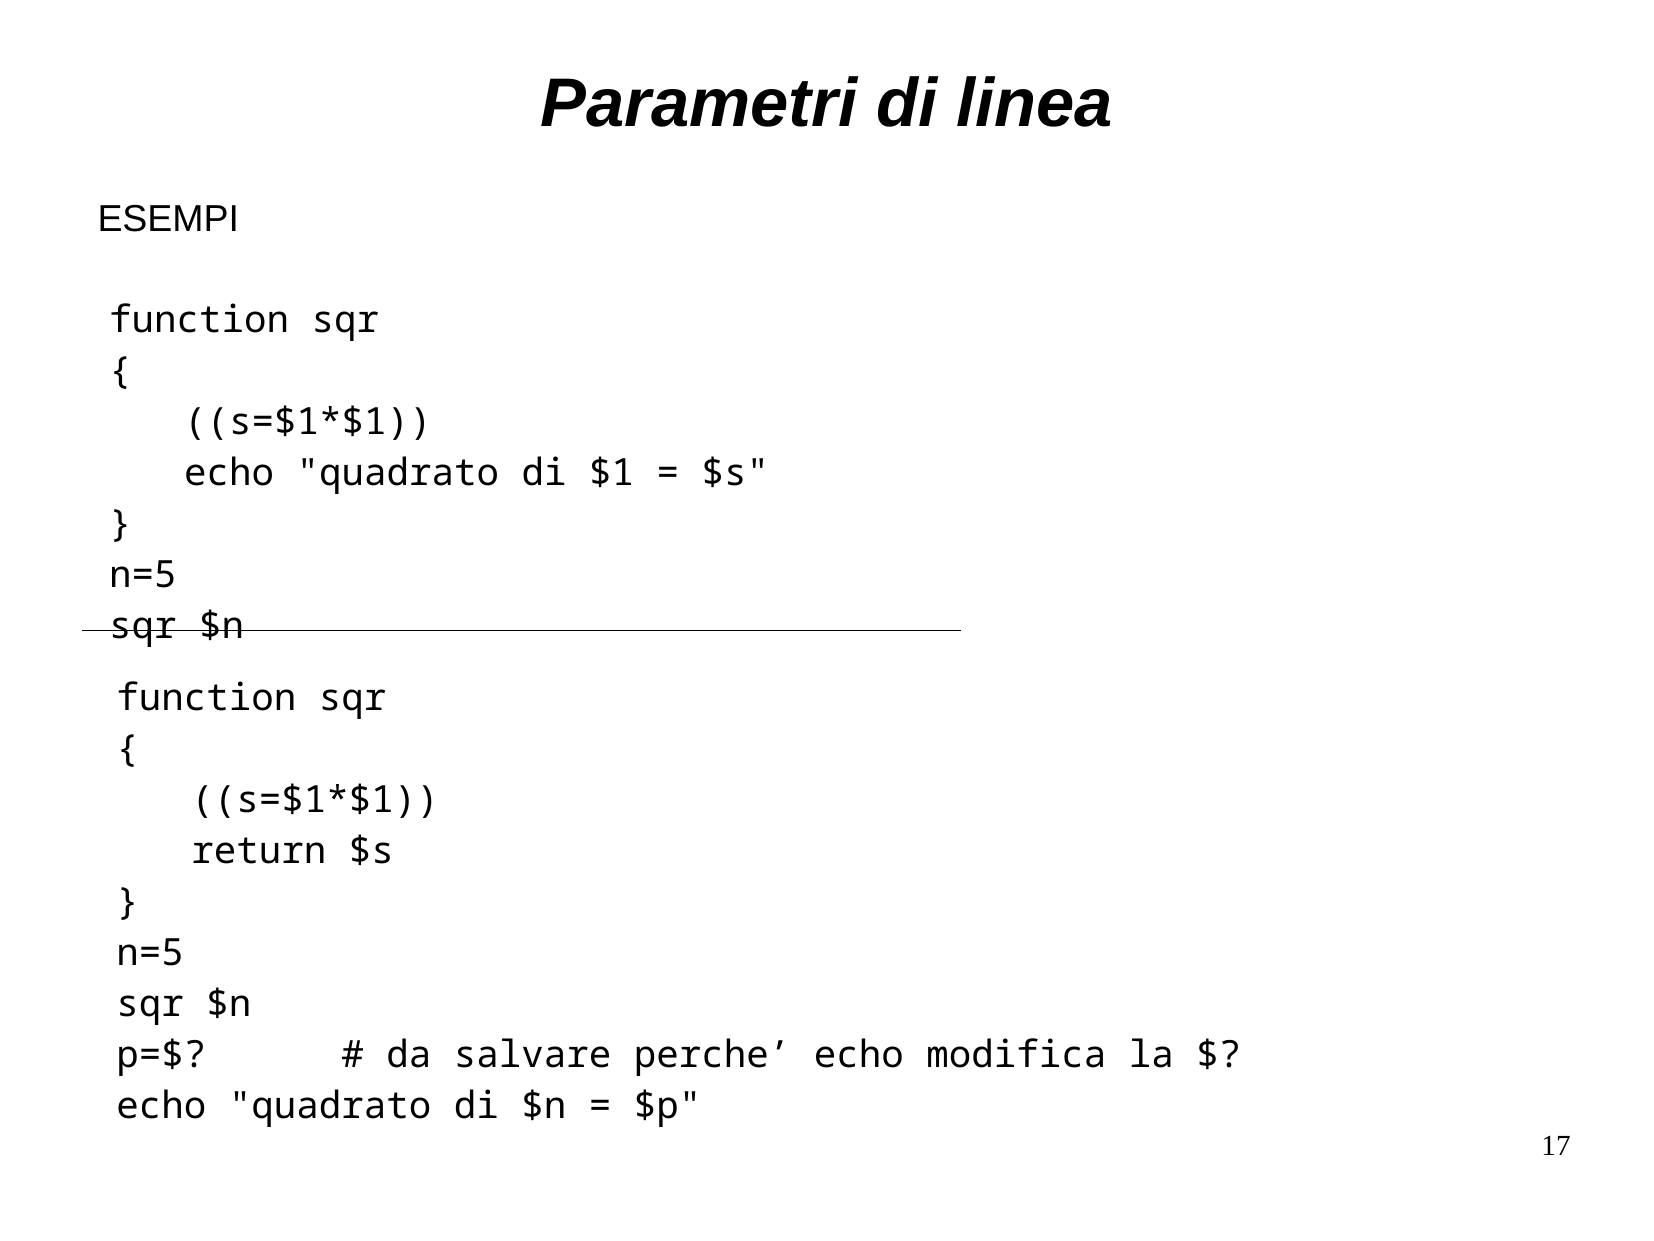

# Parametri di linea
ESEMPI
function sqr
{
	((s=$1*$1))
	echo "quadrato di $1 = $s"
}
n=5
sqr $n
function sqr
{
	((s=$1*$1))
	return $s
}
n=5
sqr $n
p=$?		# da salvare perche’ echo modifica la $?
echo "quadrato di $n = $p"
17